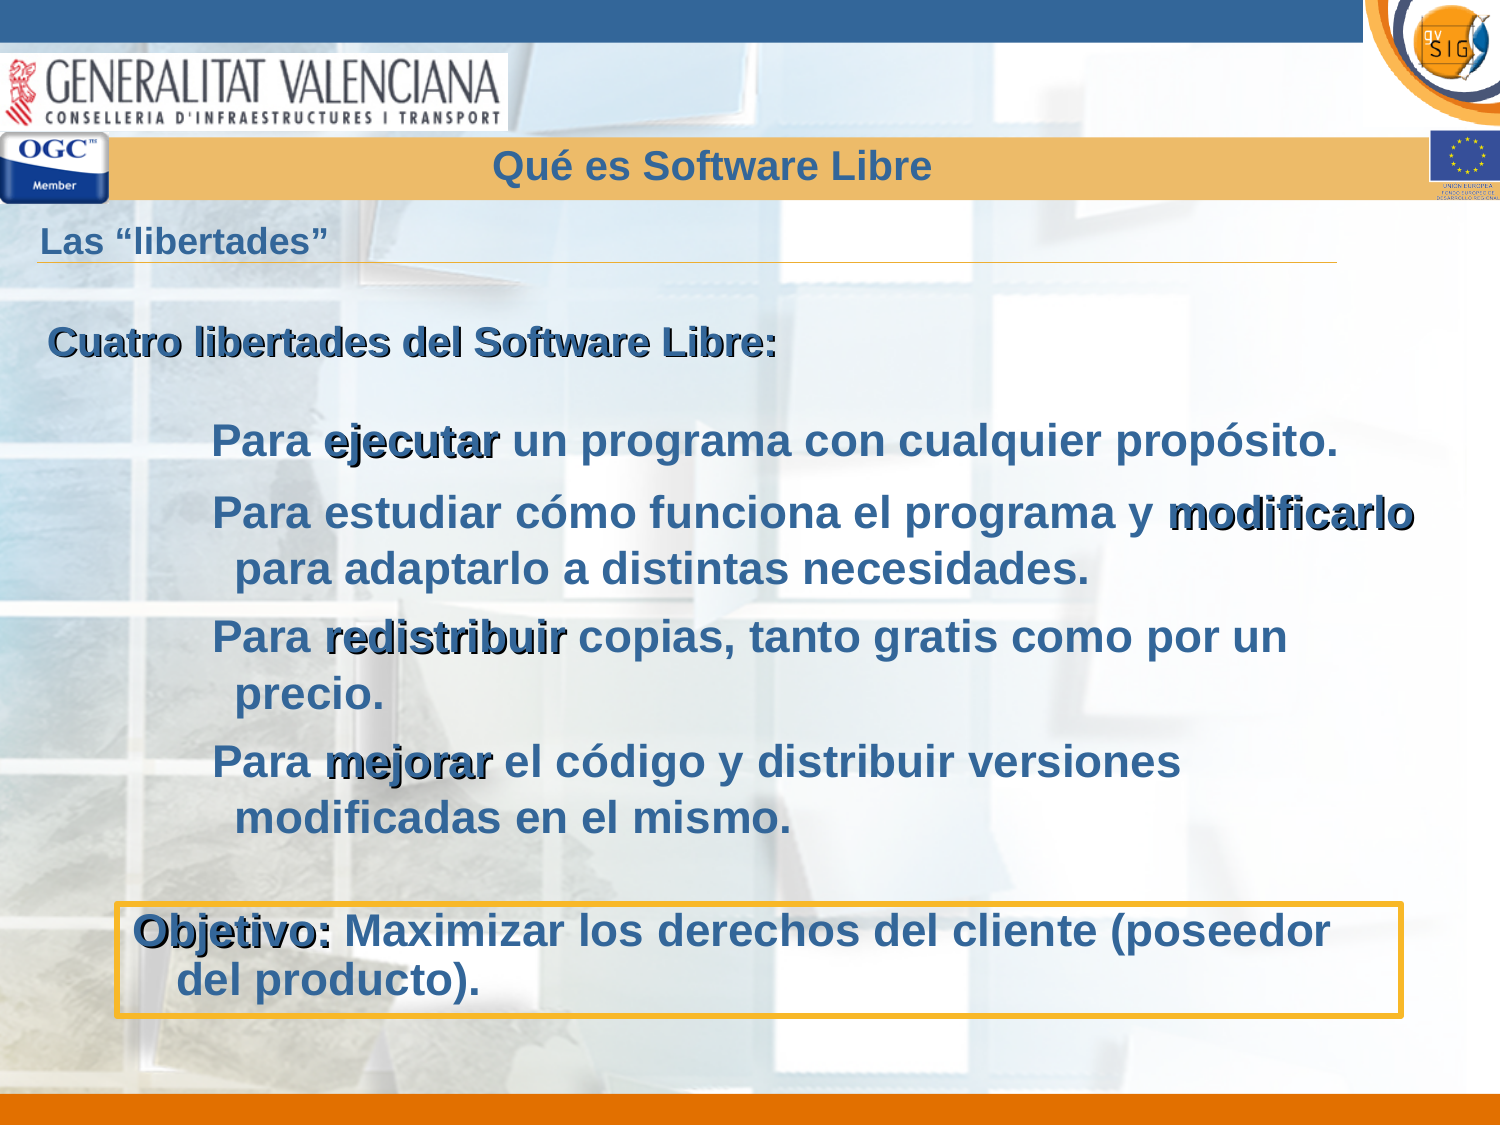

Qué es Software Libre
Las “libertades”
Cuatro libertades del Software Libre:
# Para ejecutar un programa con cualquier propósito.
 Para estudiar cómo funciona el programa y modificarlo para adaptarlo a distintas necesidades.
 Para redistribuir copias, tanto gratis como por un precio.
 Para mejorar el código y distribuir versiones modificadas en el mismo.
 Objetivo: Maximizar los derechos del cliente (poseedor del producto).